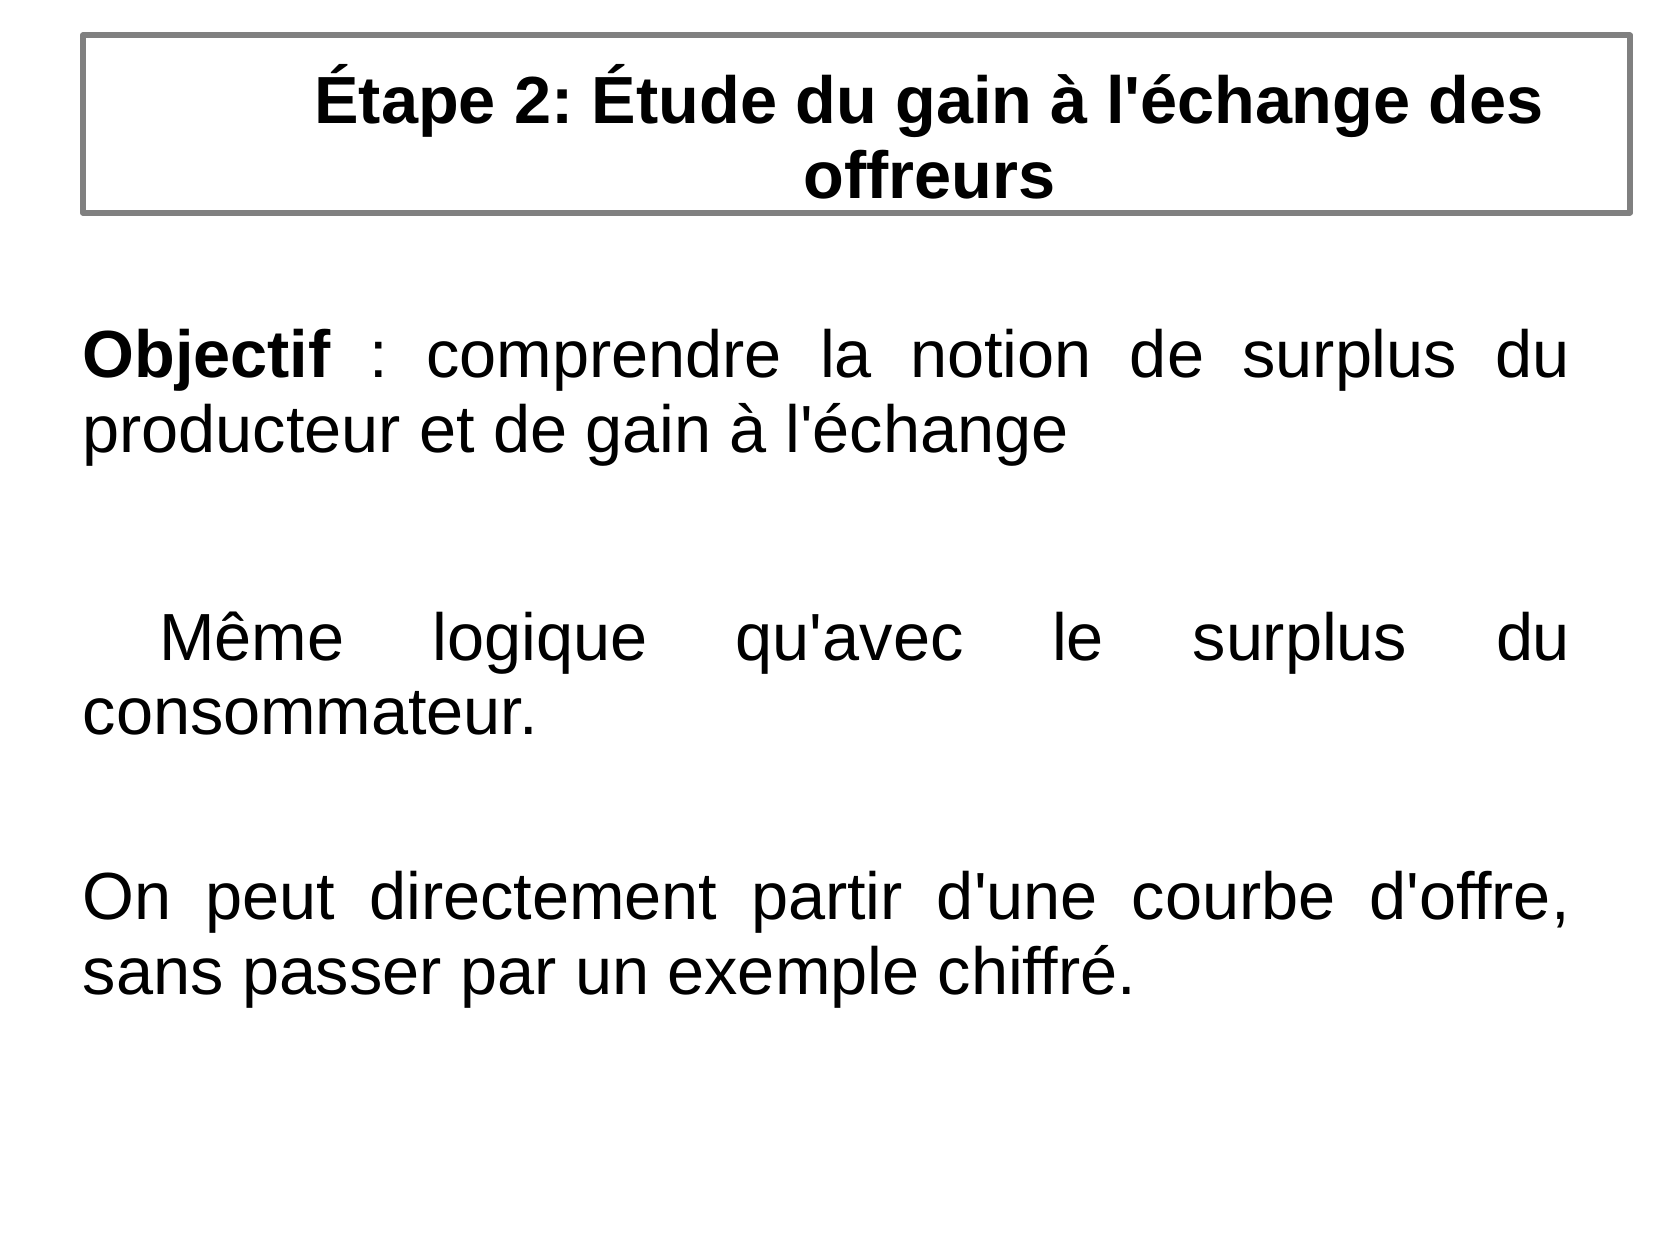

Étape 2: Étude du gain à l'échange des offreurs
# Objectif : comprendre la notion de surplus du producteur et de gain à l'échange
 Même logique qu'avec le surplus du consommateur.
On peut directement partir d'une courbe d'offre, sans passer par un exemple chiffré.